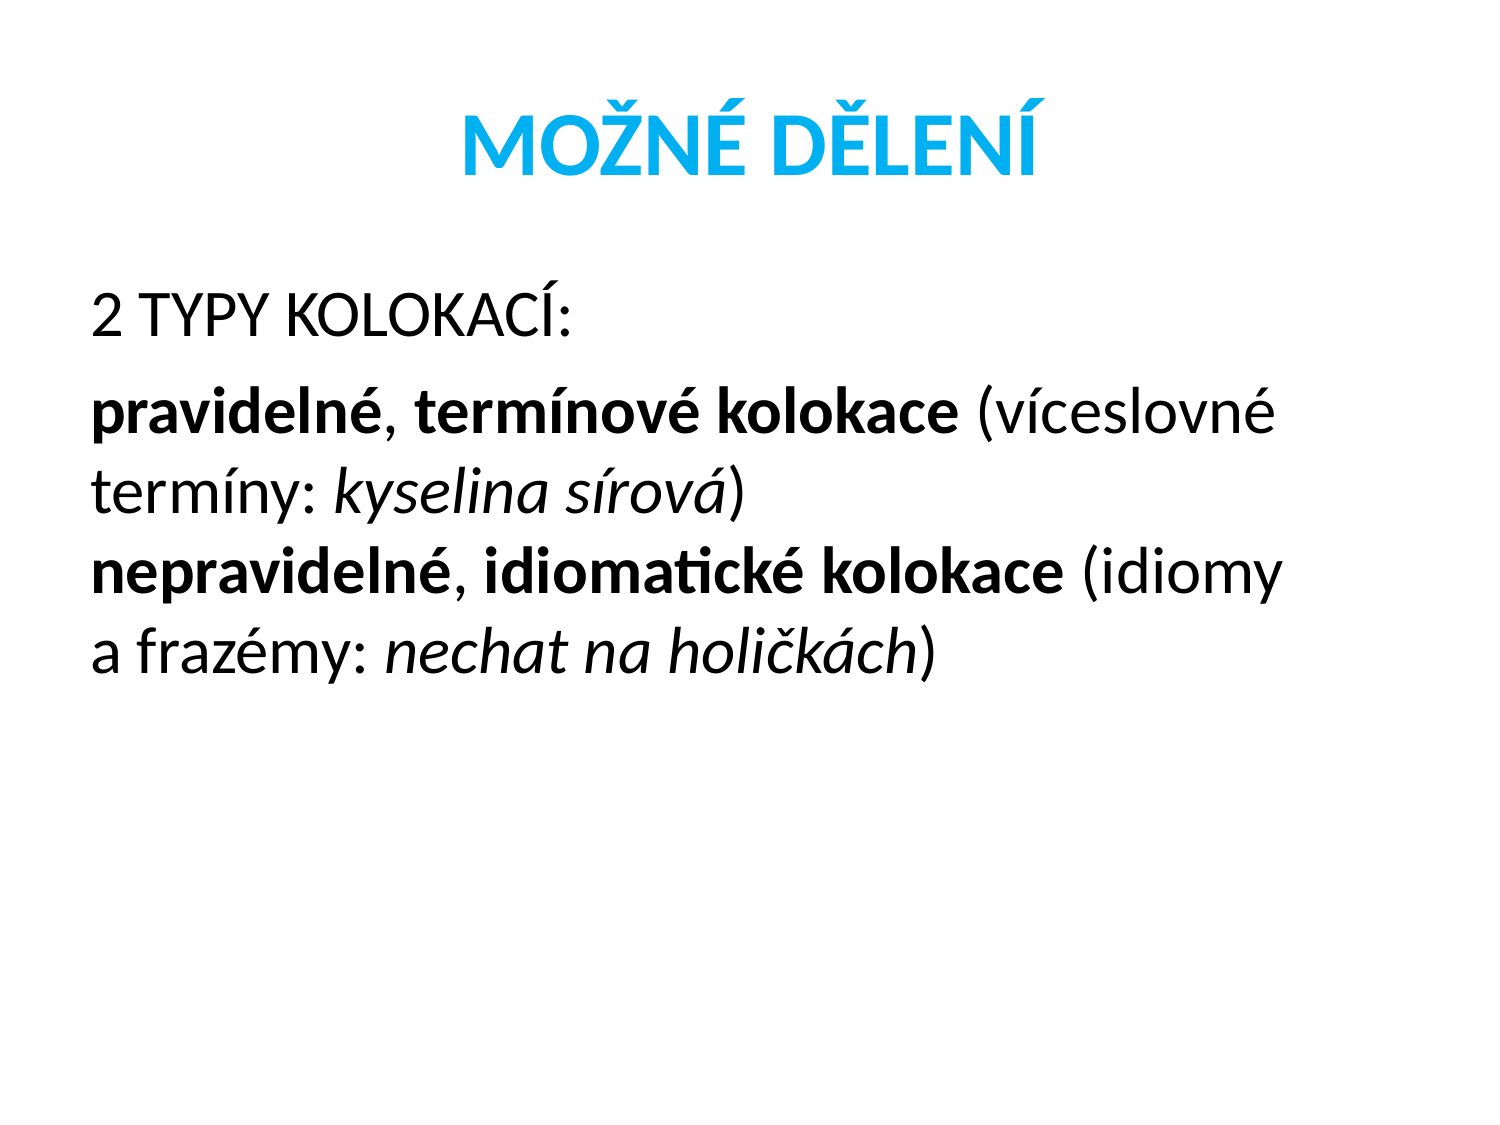

# MOŽNÉ DĚLENÍ
2 TYPY KOLOKACÍ:
pravidelné, termínové kolokace (víceslovné termíny: kyselina sírová) nepravidelné, idiomatické kolokace (idiomy a frazémy: nechat na holičkách)